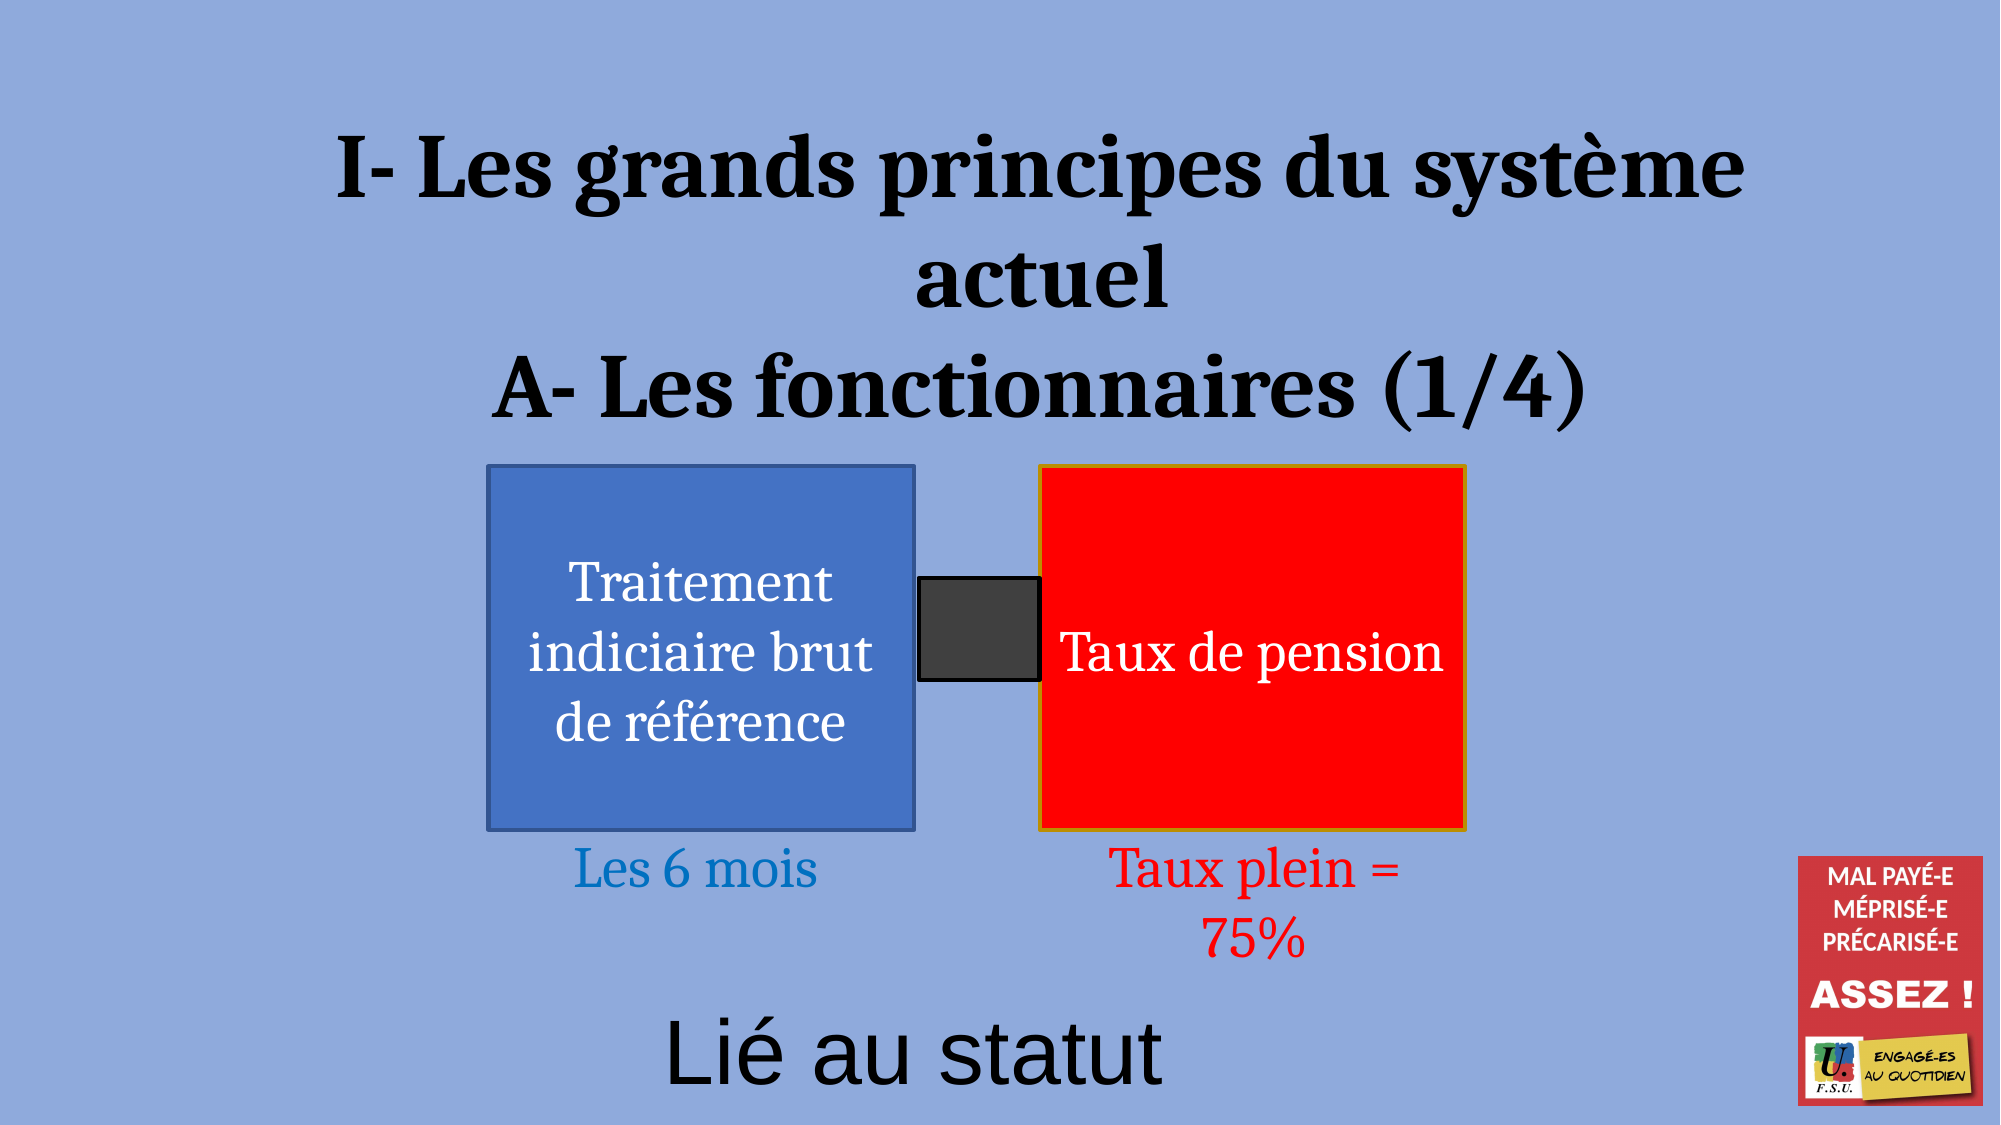

I- Les grands principes du système actuel
A- Les fonctionnaires (1/4)
Traitement indiciaire brut
de référence
Taux de pension
Les 6 mois
Taux plein = 75%
Lié au statut